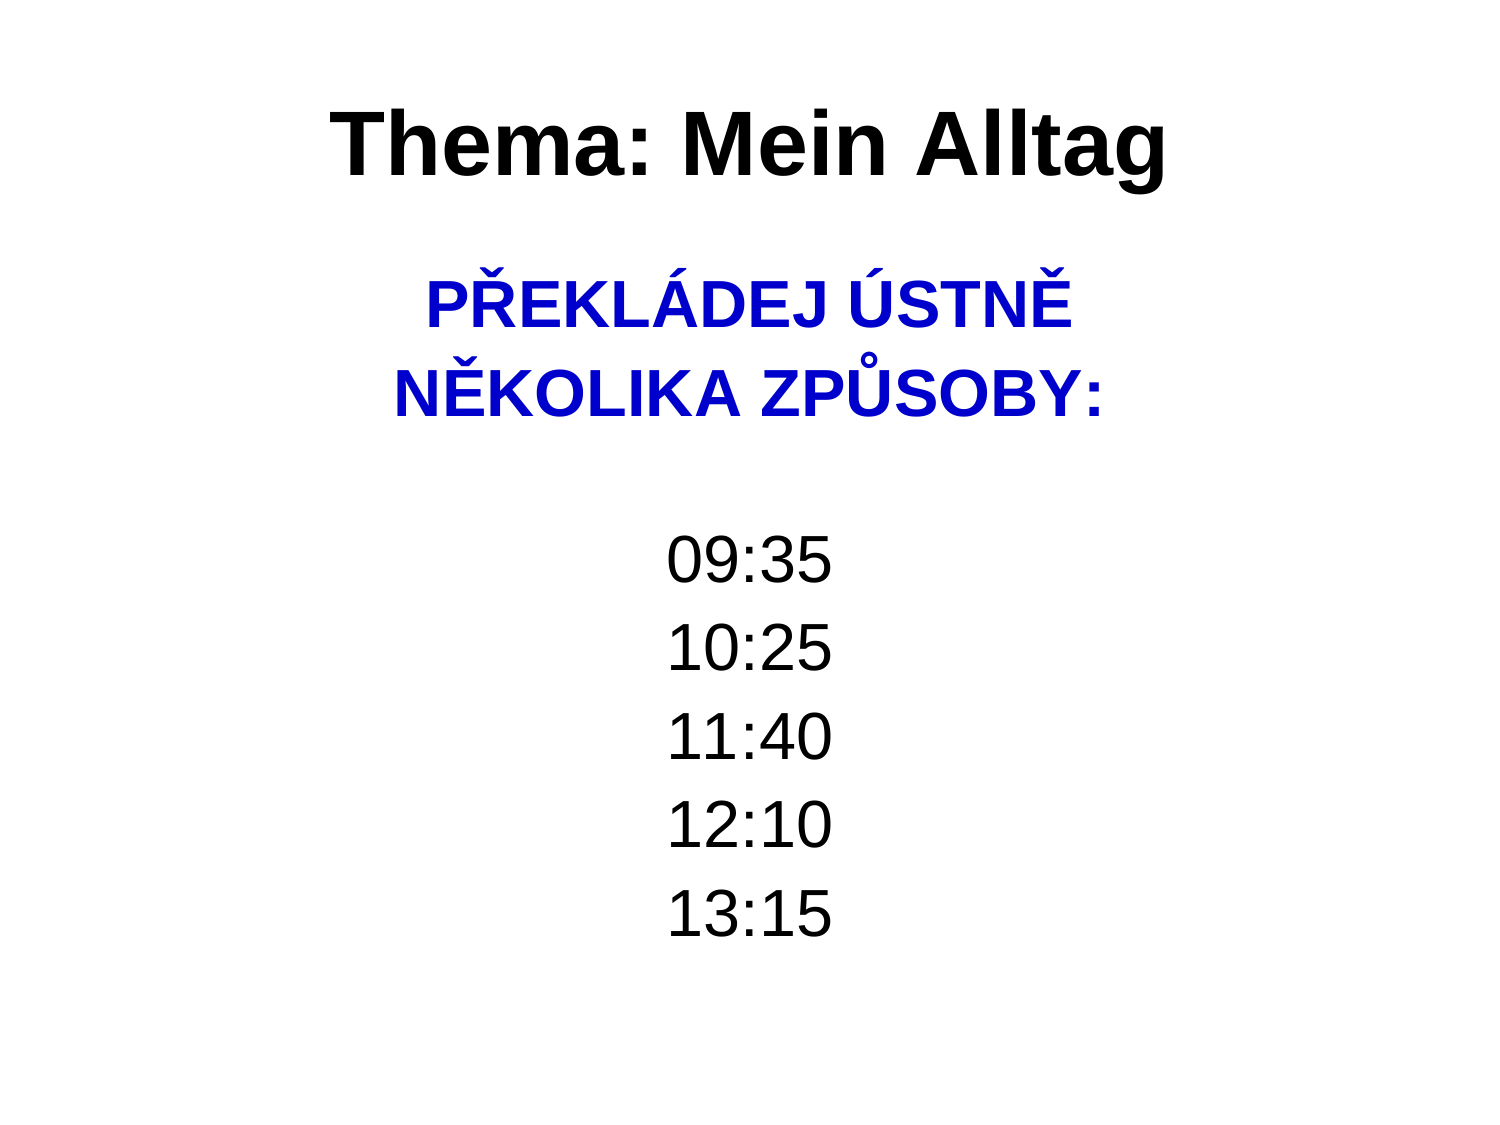

# Thema: Mein Alltag
PŘEKLÁDEJ ÚSTNĚ
NĚKOLIKA ZPŮSOBY:
09:35
10:25
11:40
12:10
13:15